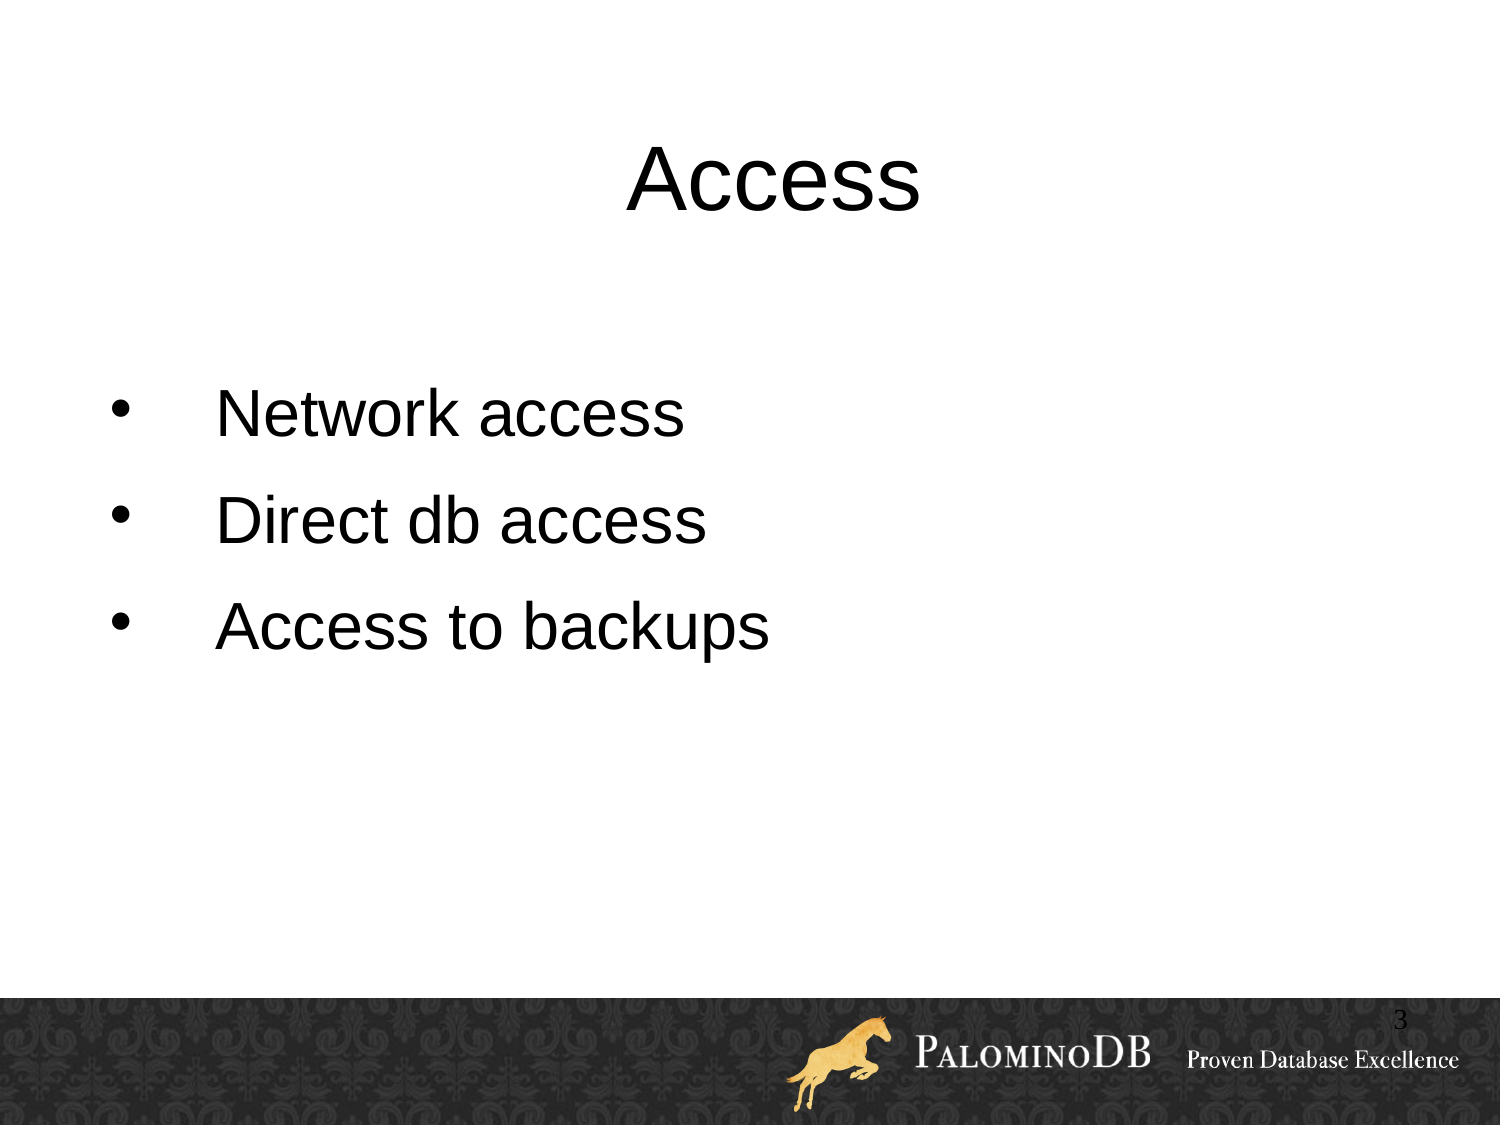

# Access
Network access
Direct db access
Access to backups